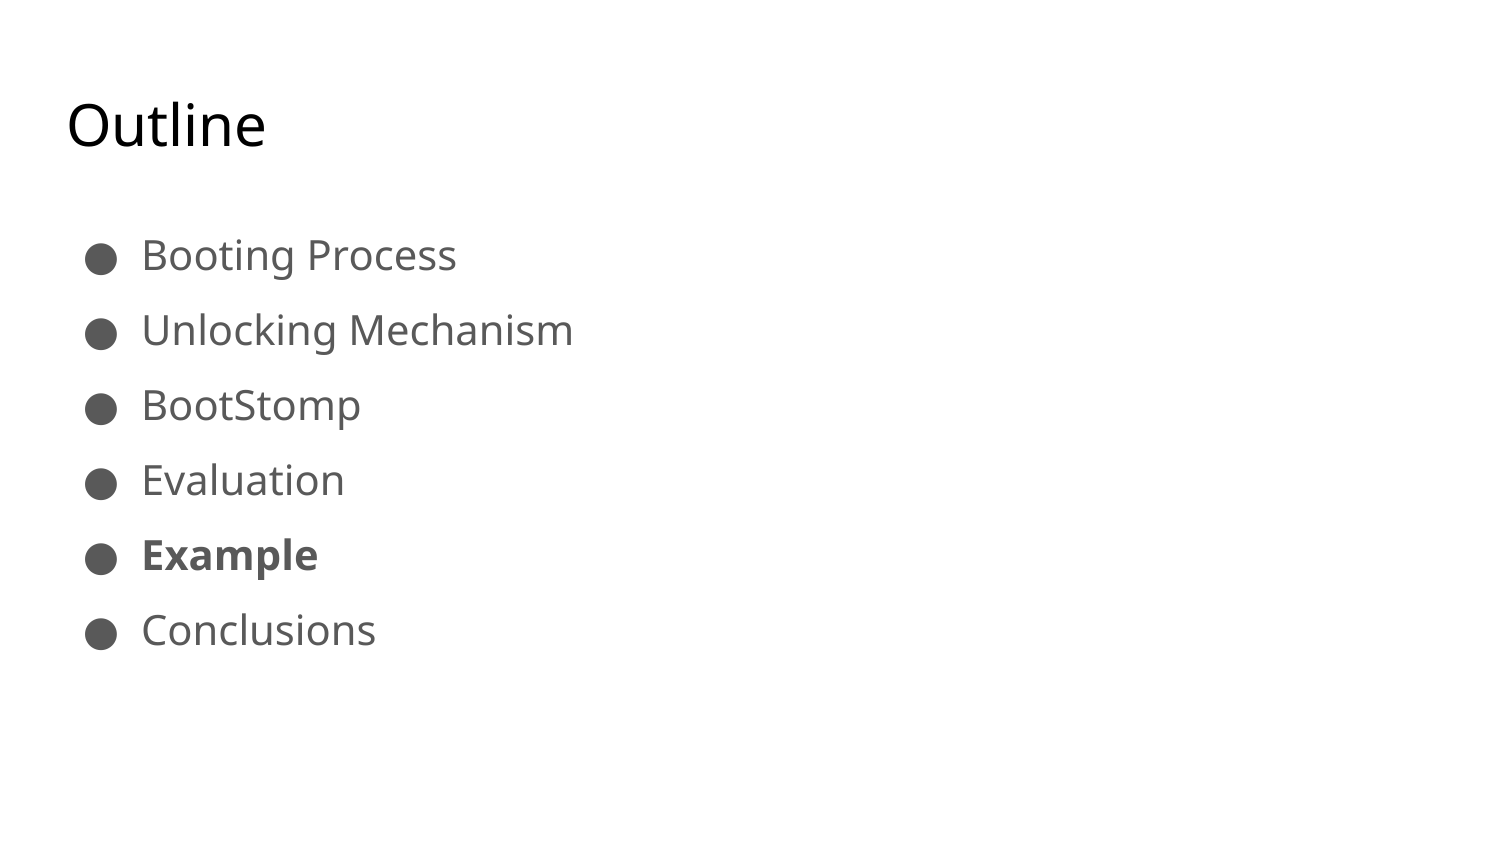

# Outline
Booting Process
Unlocking Mechanism
BootStomp
Evaluation
Example
Conclusions